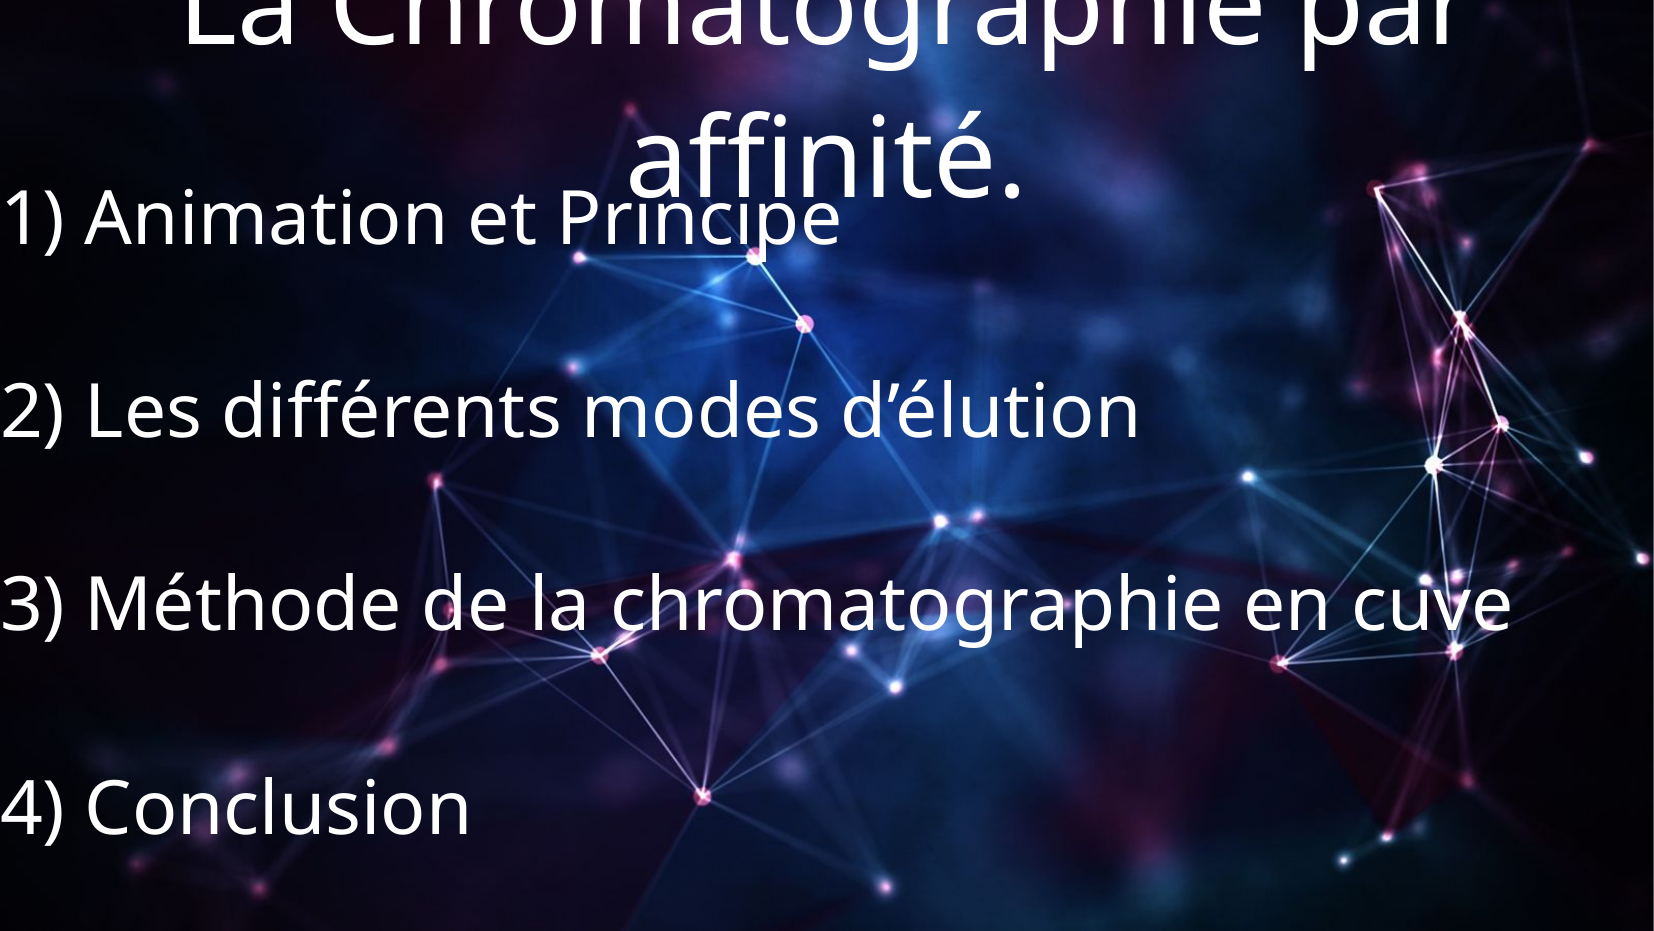

# La Chromatographie par affinité.
1) Animation et Principe
2) Les différents modes d’élution
3) Méthode de la chromatographie en cuve
4) Conclusion